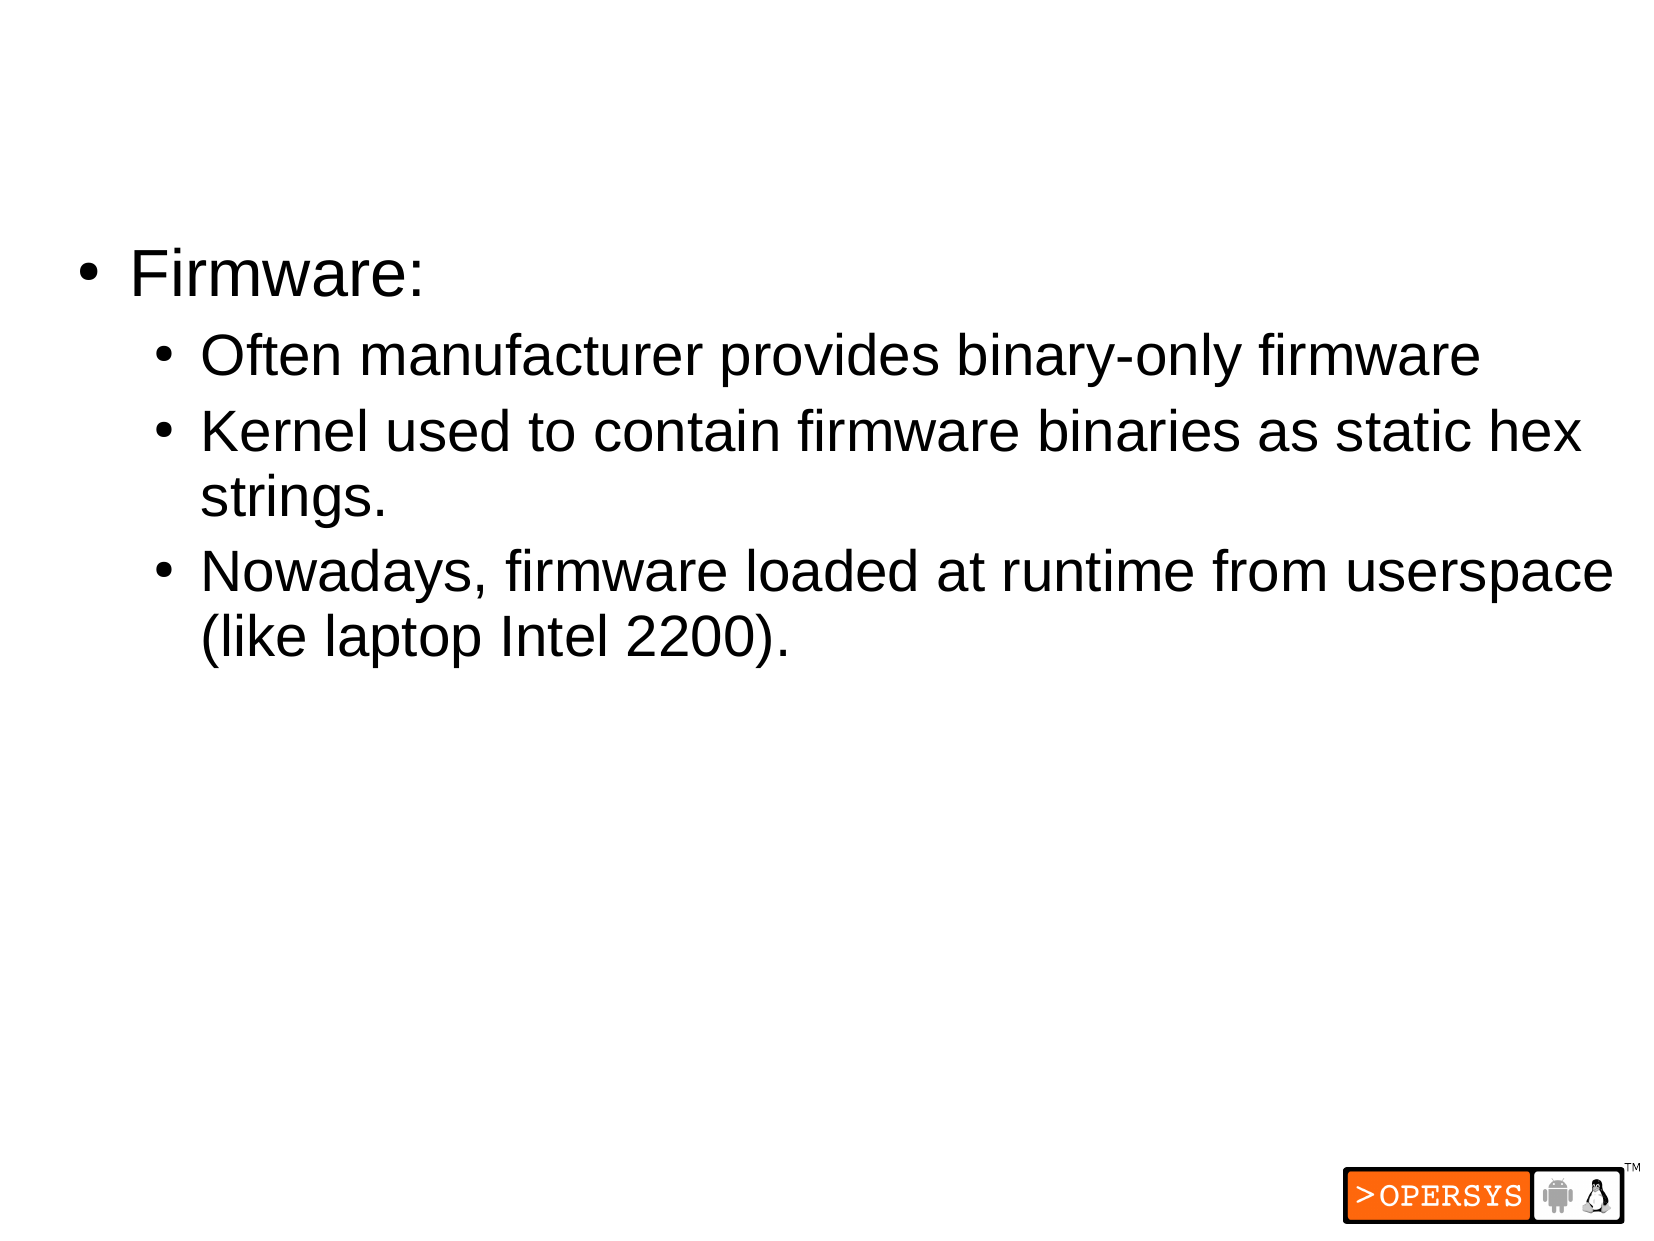

# Firmware:
Often manufacturer provides binary-only firmware
Kernel used to contain firmware binaries as static hex strings.
Nowadays, firmware loaded at runtime from userspace (like laptop Intel 2200).